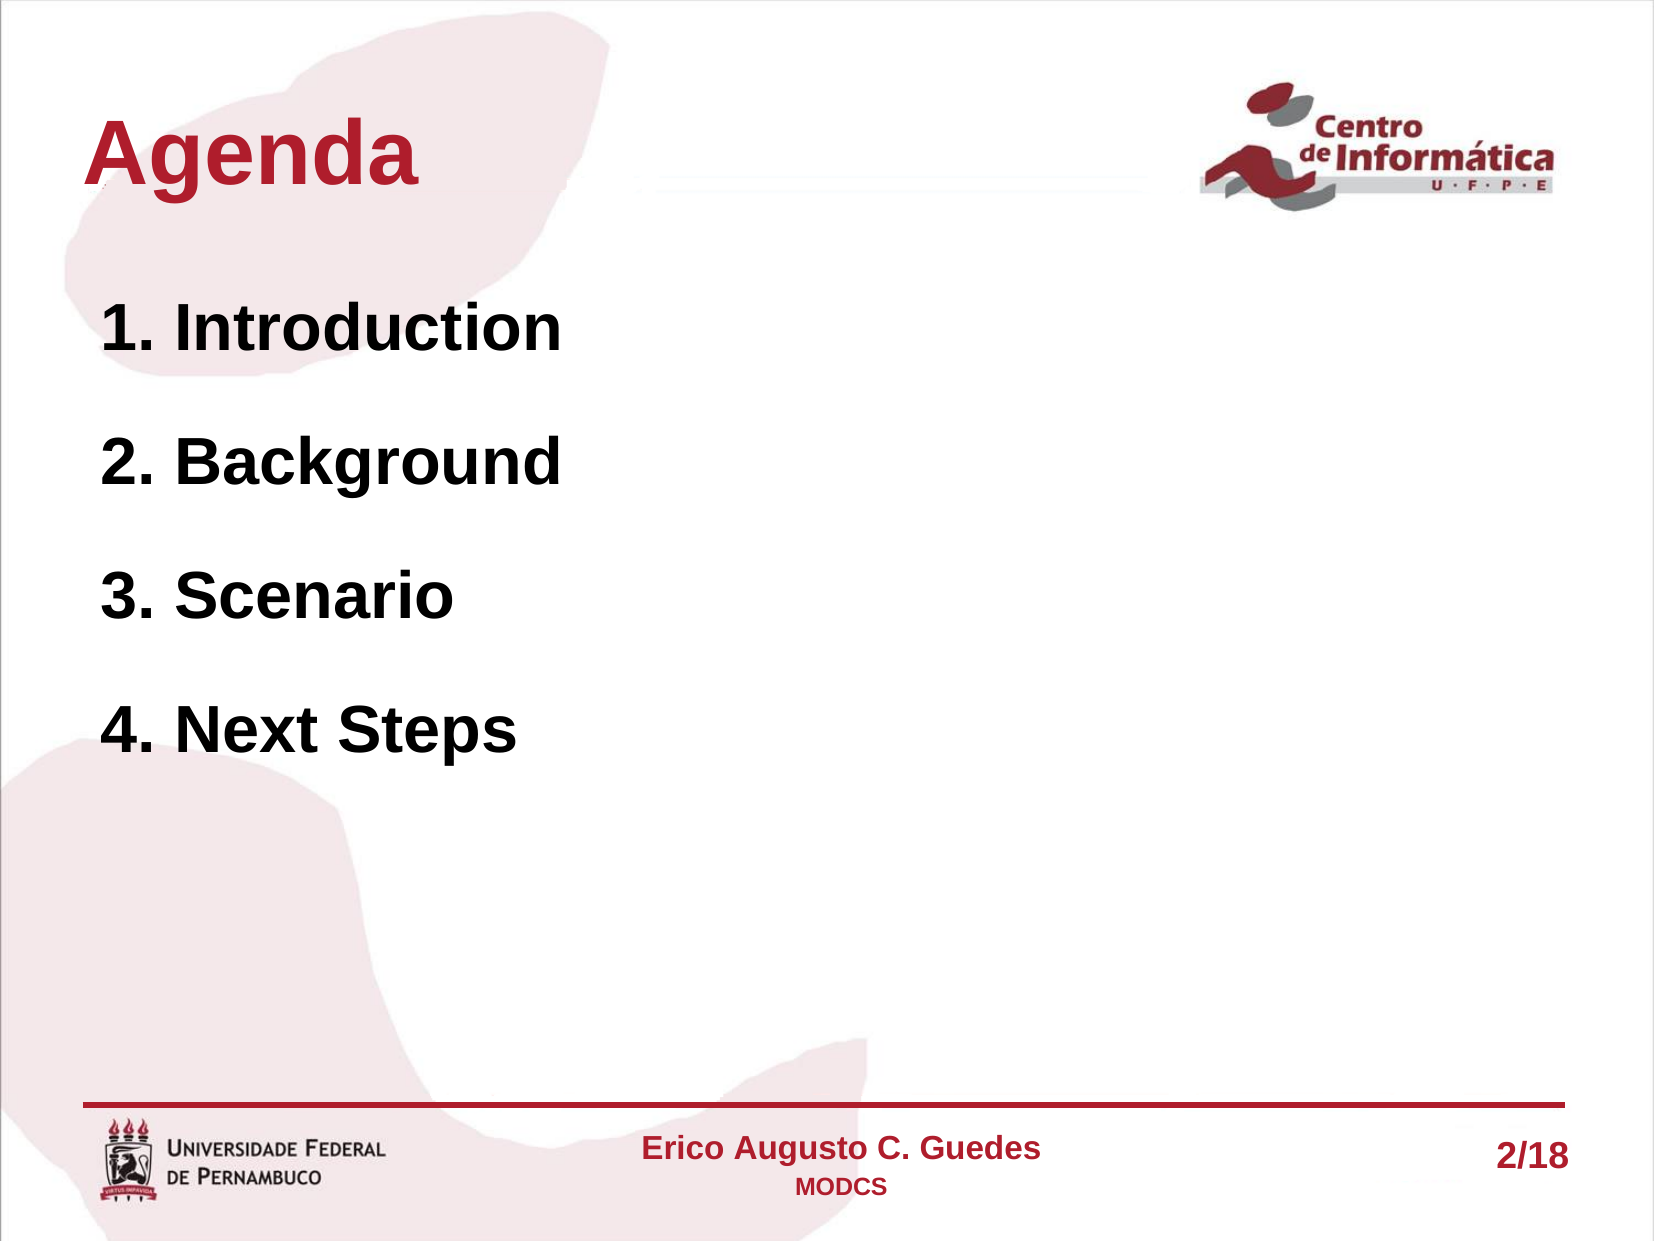

# Agenda
 Introduction
 Background
 Scenario
 Next Steps